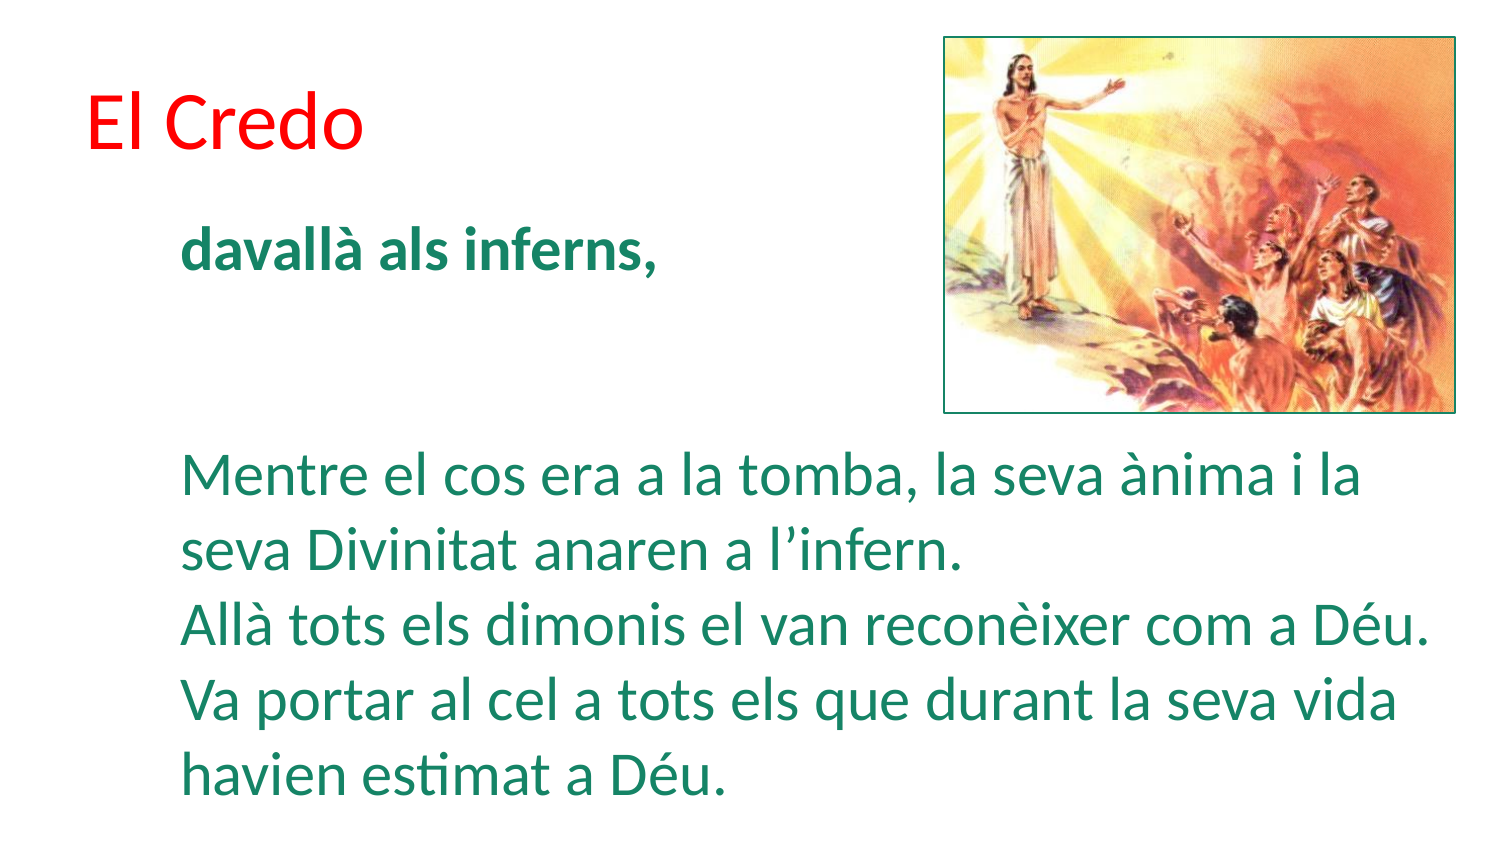

El Credo
davallà als inferns,
Mentre el cos era a la tomba, la seva ànima i la seva Divinitat anaren a l’infern.
Allà tots els dimonis el van reconèixer com a Déu.
Va portar al cel a tots els que durant la seva vida havien estimat a Déu.